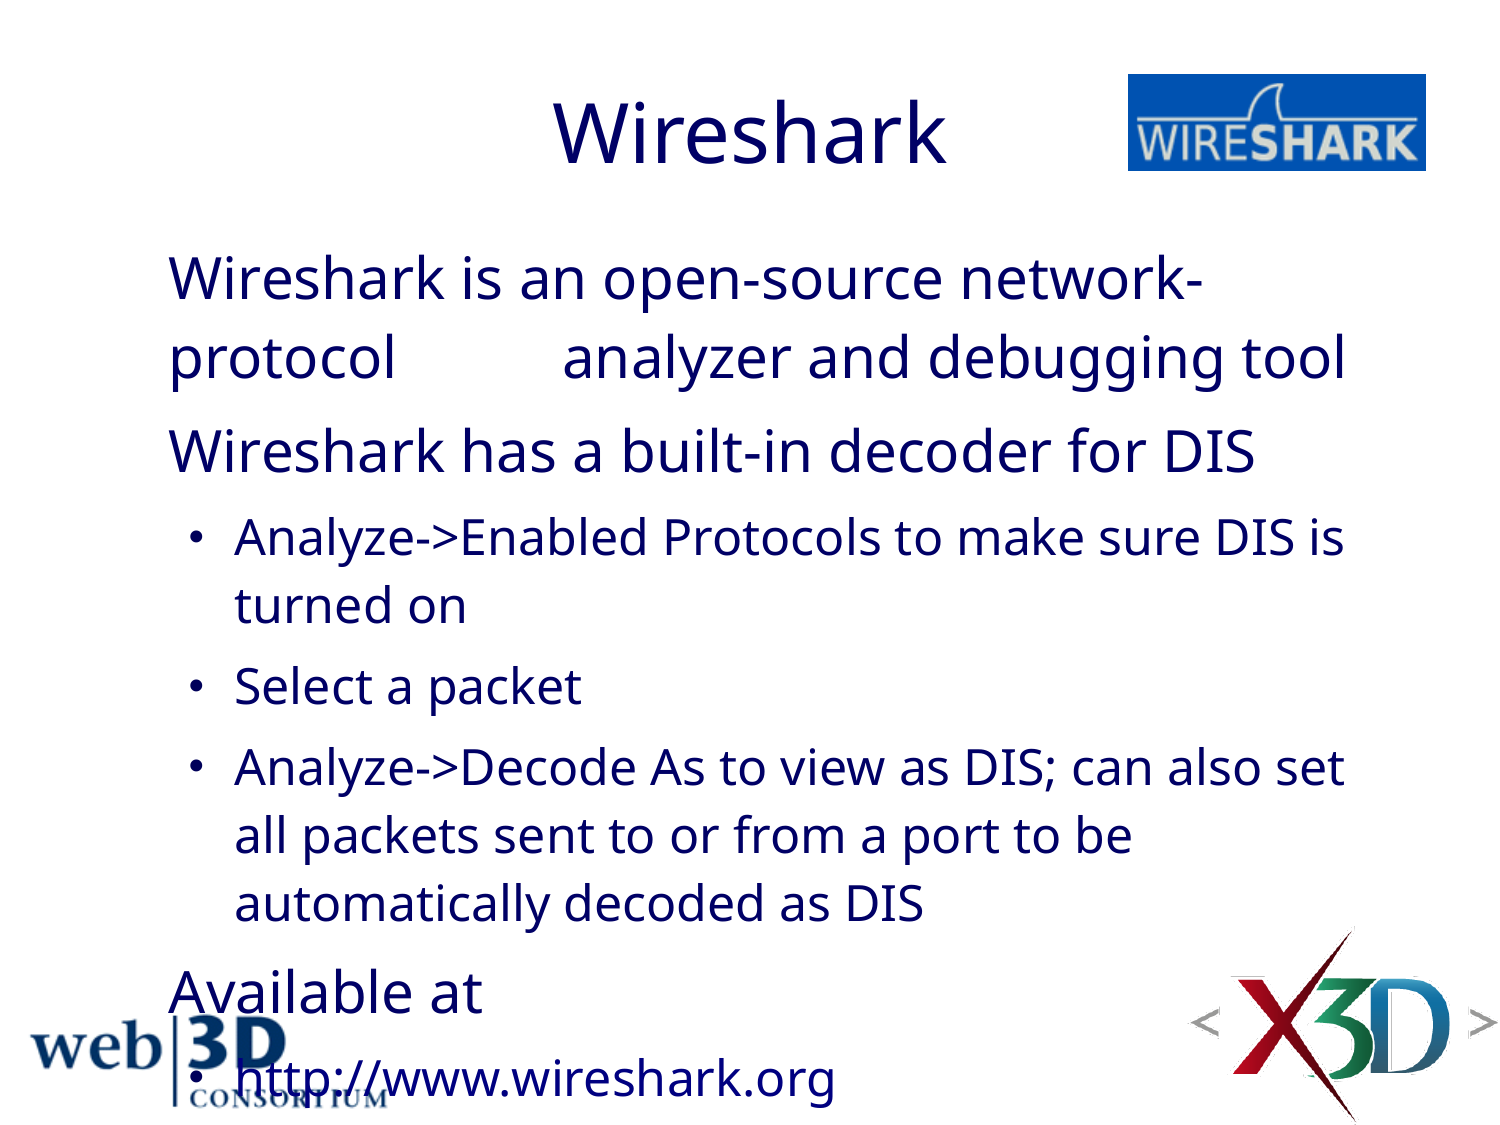

# Wireshark
Wireshark is an open-source network-protocol 	analyzer and debugging tool
Wireshark has a built-in decoder for DIS
Analyze->Enabled Protocols to make sure DIS is turned on
Select a packet
Analyze->Decode As to view as DIS; can also set all packets sent to or from a port to be automatically decoded as DIS
Available at
http://www.wireshark.org